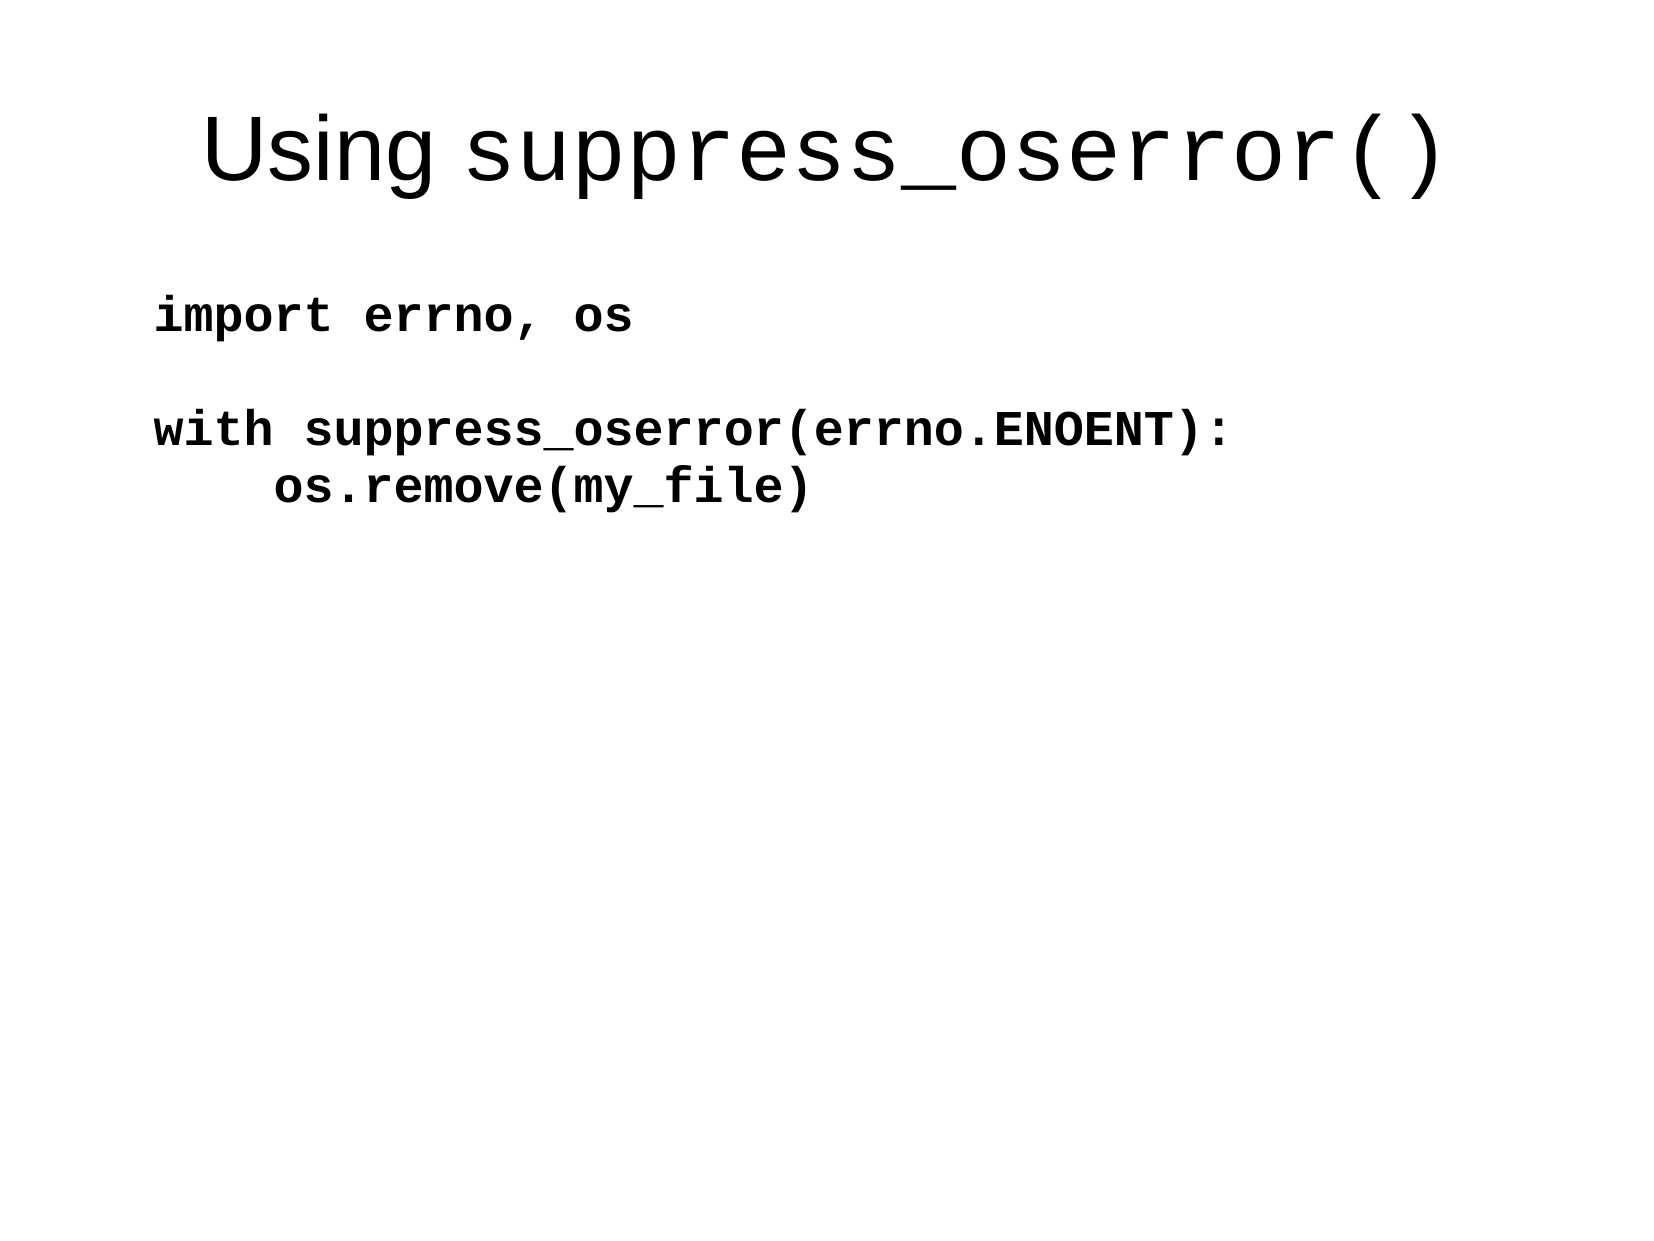

# Using suppress_oserror()
import errno, os
with suppress_oserror(errno.ENOENT):
 os.remove(my_file)